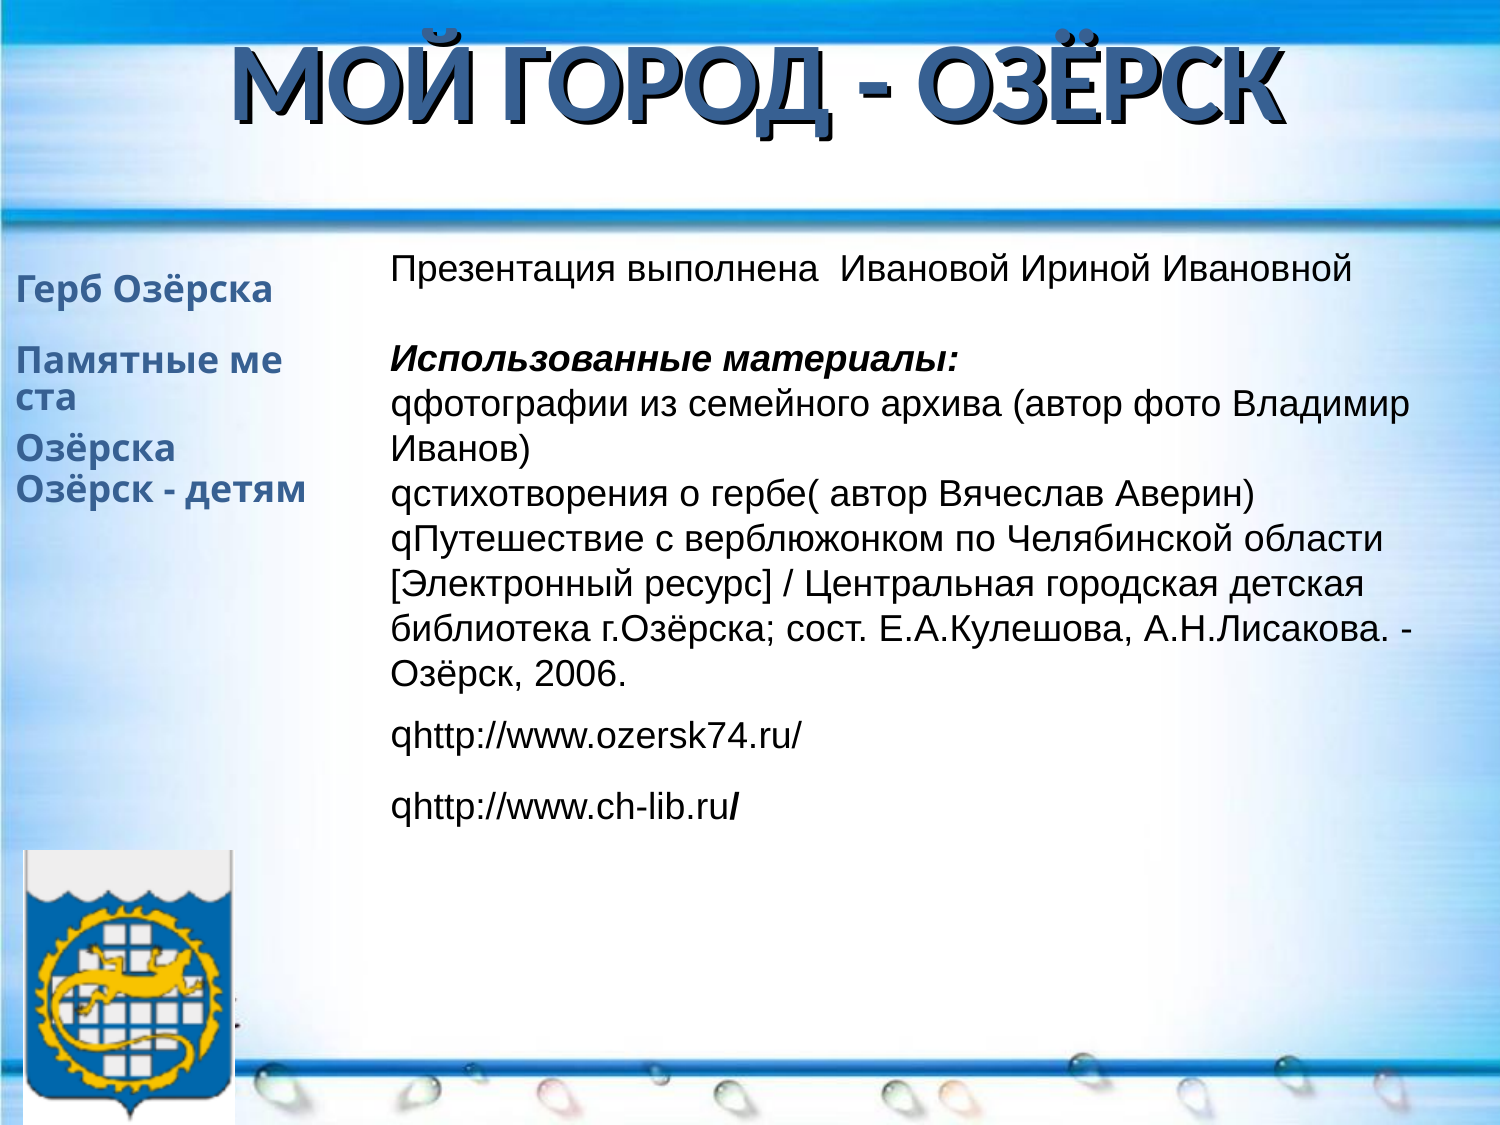

Мой город - Озёрск
Презентация выполнена Ивановой Ириной Ивановной
Использованные материалы:
фотографии из семейного архива (автор фото Владимир Иванов)
стихотворения о гербе( автор Вячеслав Аверин)
Путешествие с верблюжонком по Челябинской области [Электронный ресурс] / Центральная городская детская библиотека г.Озёрска; сост. Е.А.Кулешова, А.Н.Лисакова. - Озёрск, 2006.
Герб Озёрска
Памятные места
Озёрска
Озёрск - детям
http://www.ozersk74.ru/
http://www.ch-lib.ru/